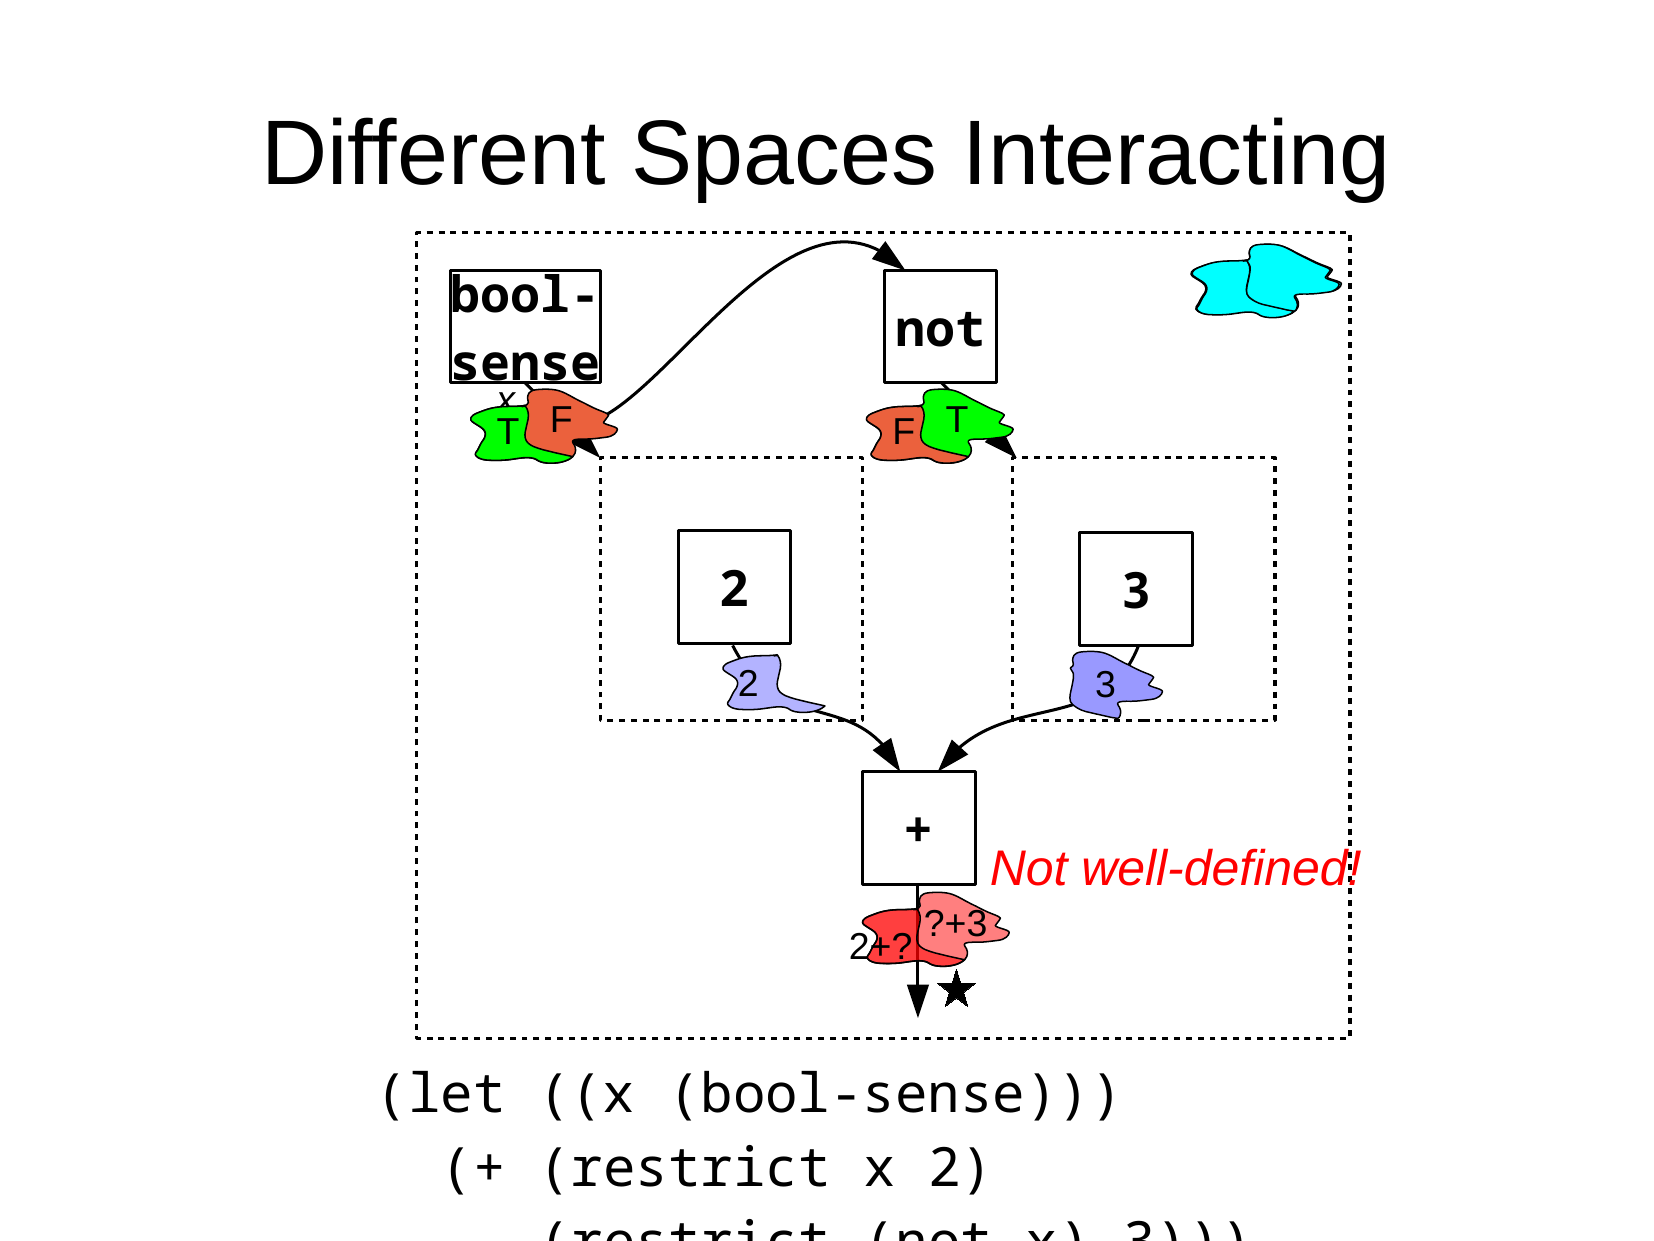

# Different Spaces Interacting
bool-
sense
not
x
2
3
F
T
T
F
3
2
+
Not well-defined!
?+3
2+?
(let ((x (bool-sense)))
 (+ (restrict x 2)
 (restrict (not x) 3)))